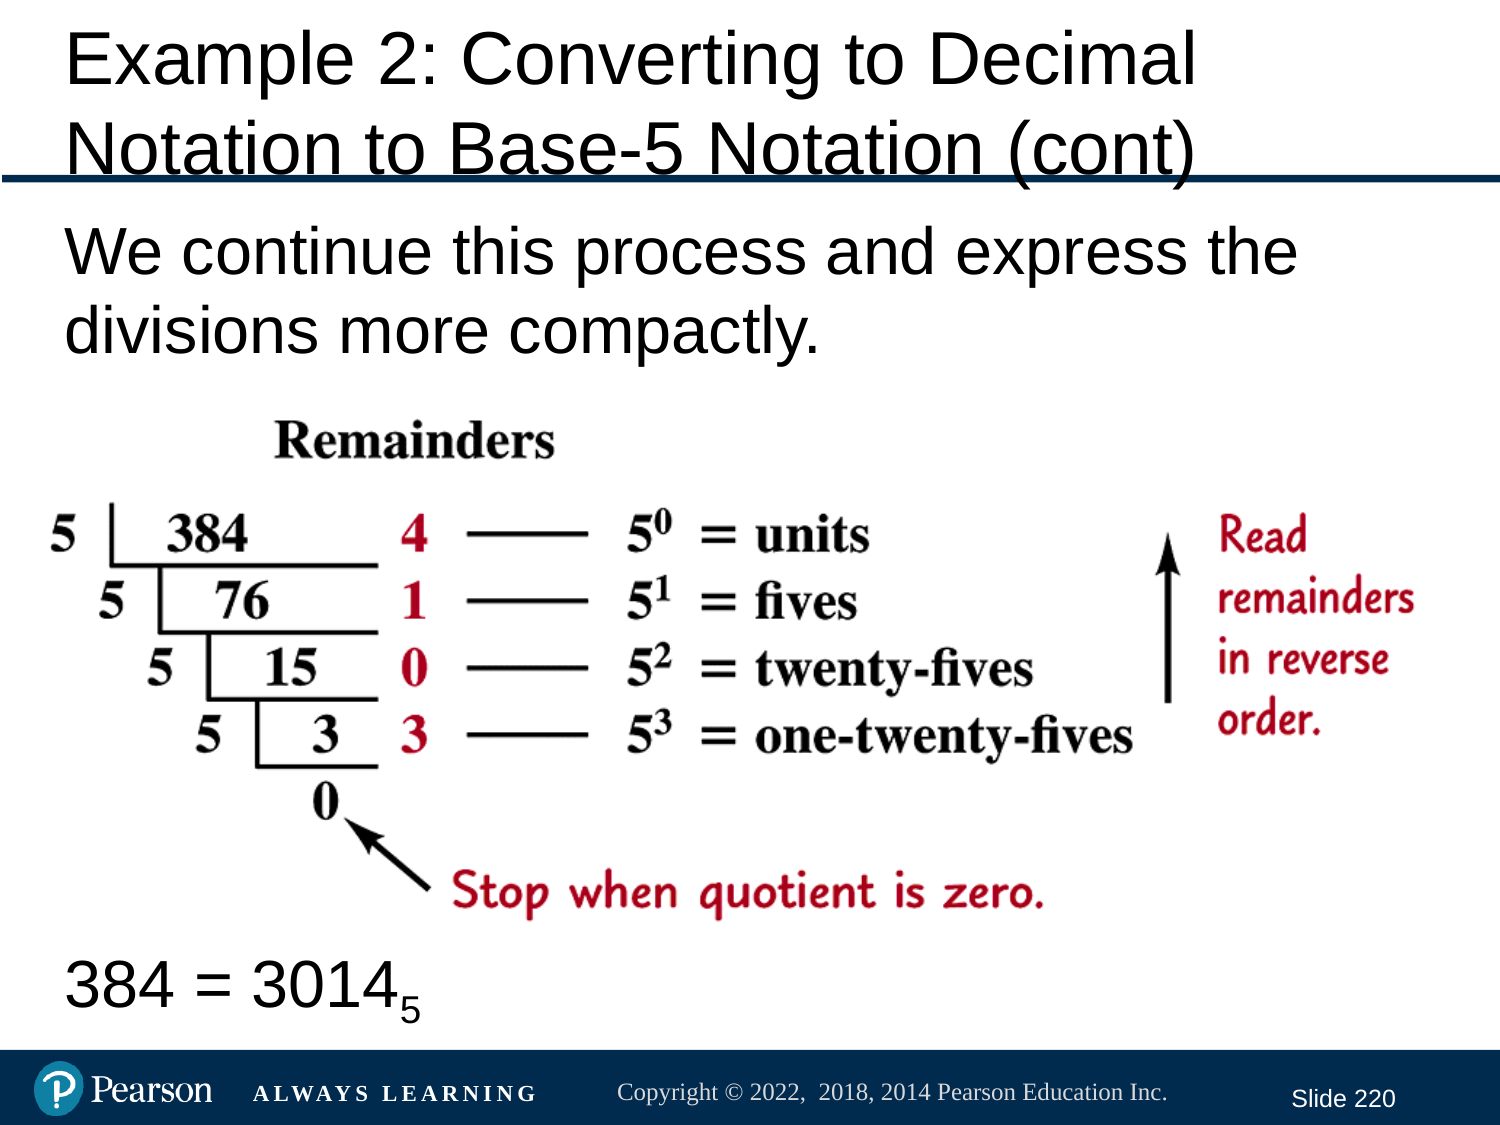

# Example 2: Converting to Decimal Notation to Base-5 Notation (cont)
We continue this process and express the divisions more compactly.
384 = 30145